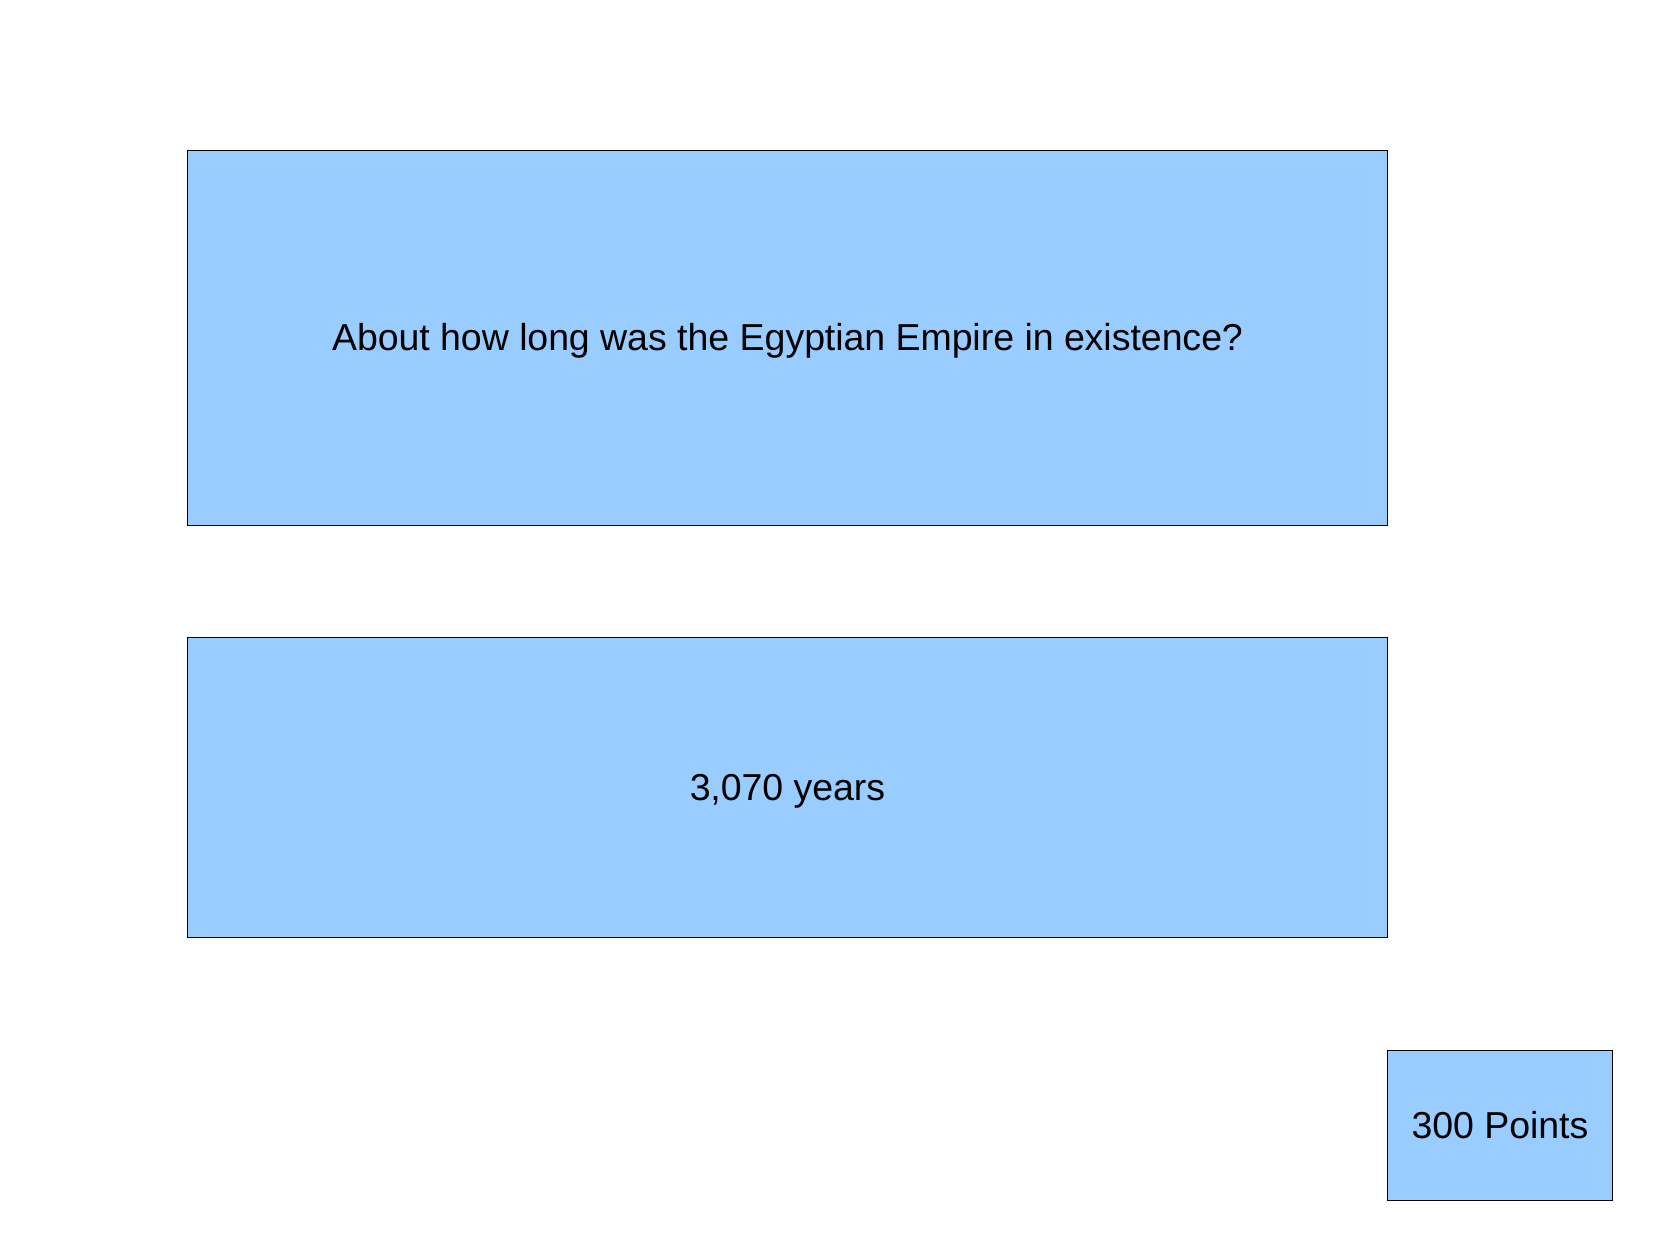

About how long was the Egyptian Empire in existence?
3,070 years
300 Points